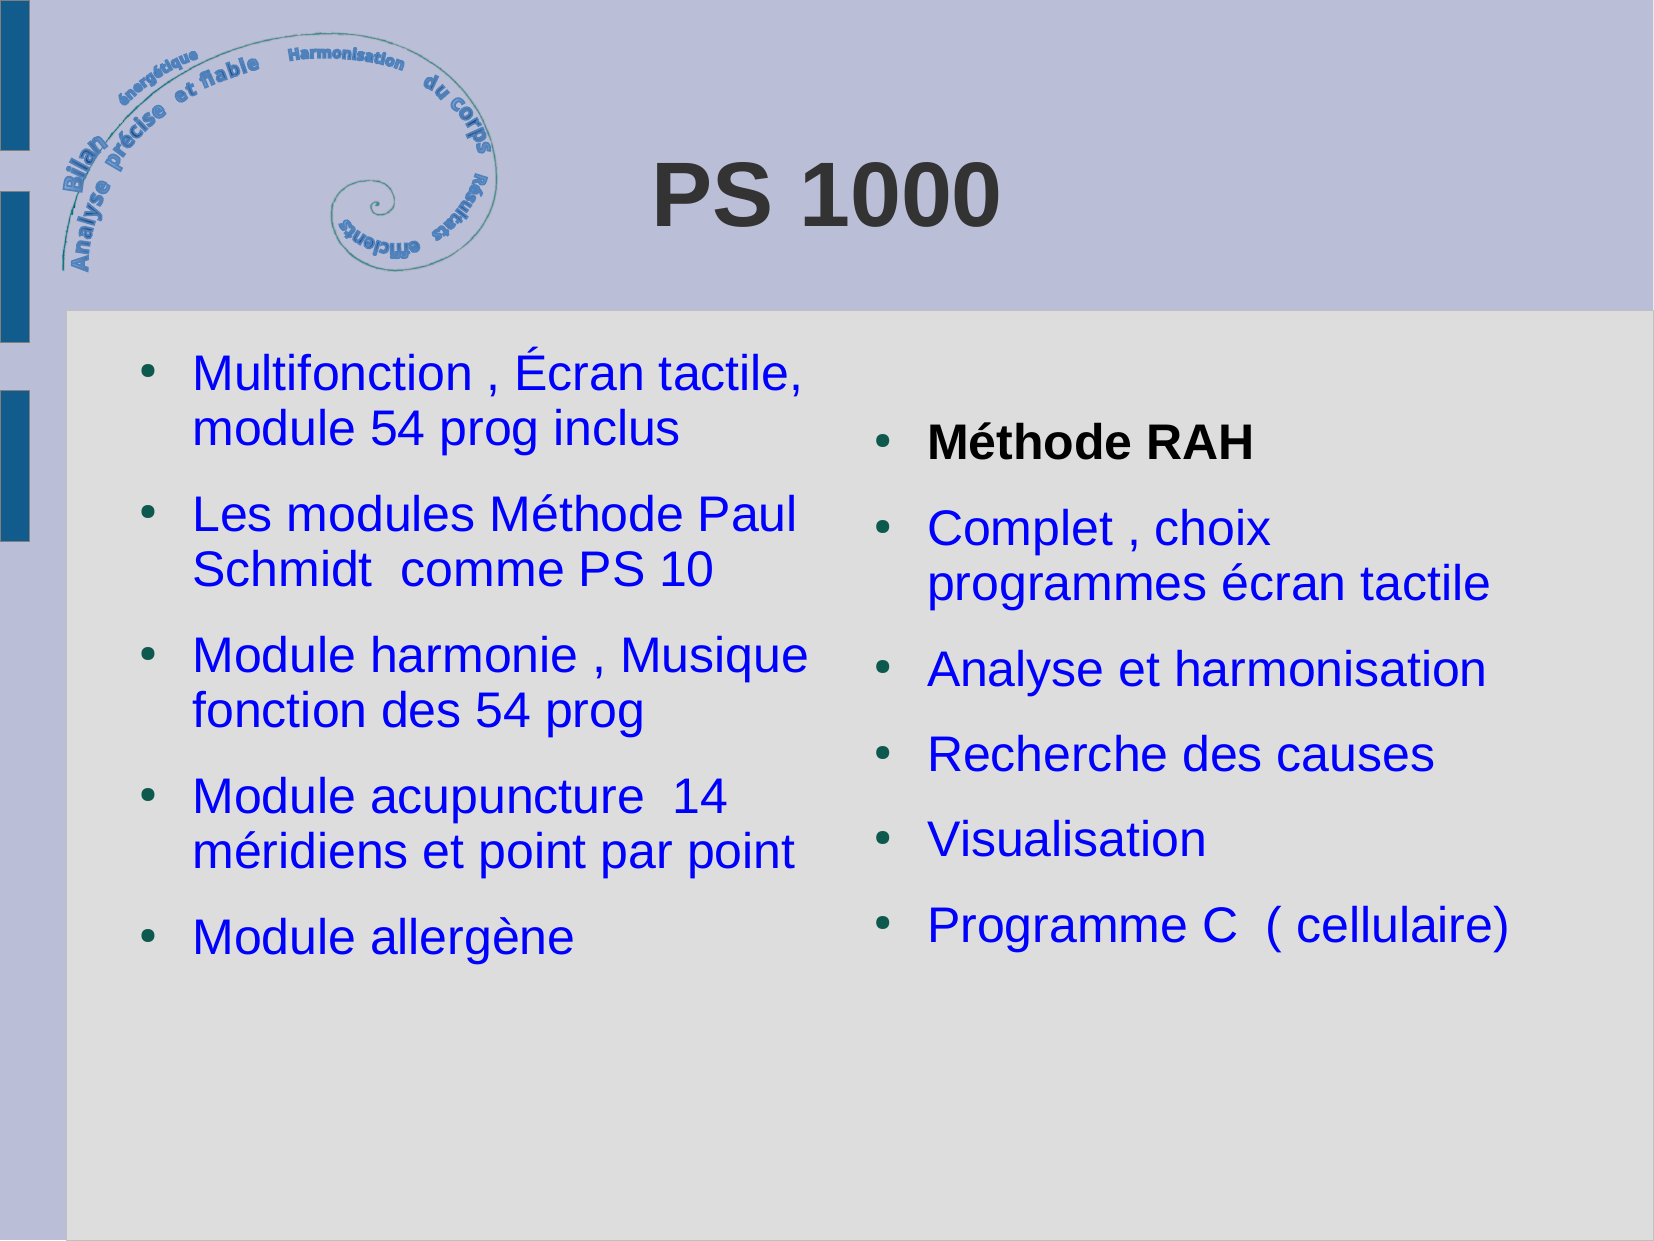

Harmonisation
énergétique
fiable
du
et
corps
précise
Bilan
Résultats
efficients
Analyse
# PS 1000
Multifonction , Écran tactile, module 54 prog inclus
Les modules Méthode Paul Schmidt comme PS 10
Module harmonie , Musique fonction des 54 prog
Module acupuncture 14 méridiens et point par point
Module allergène
Méthode RAH
Complet , choix programmes écran tactile
Analyse et harmonisation
Recherche des causes
Visualisation
Programme C ( cellulaire)